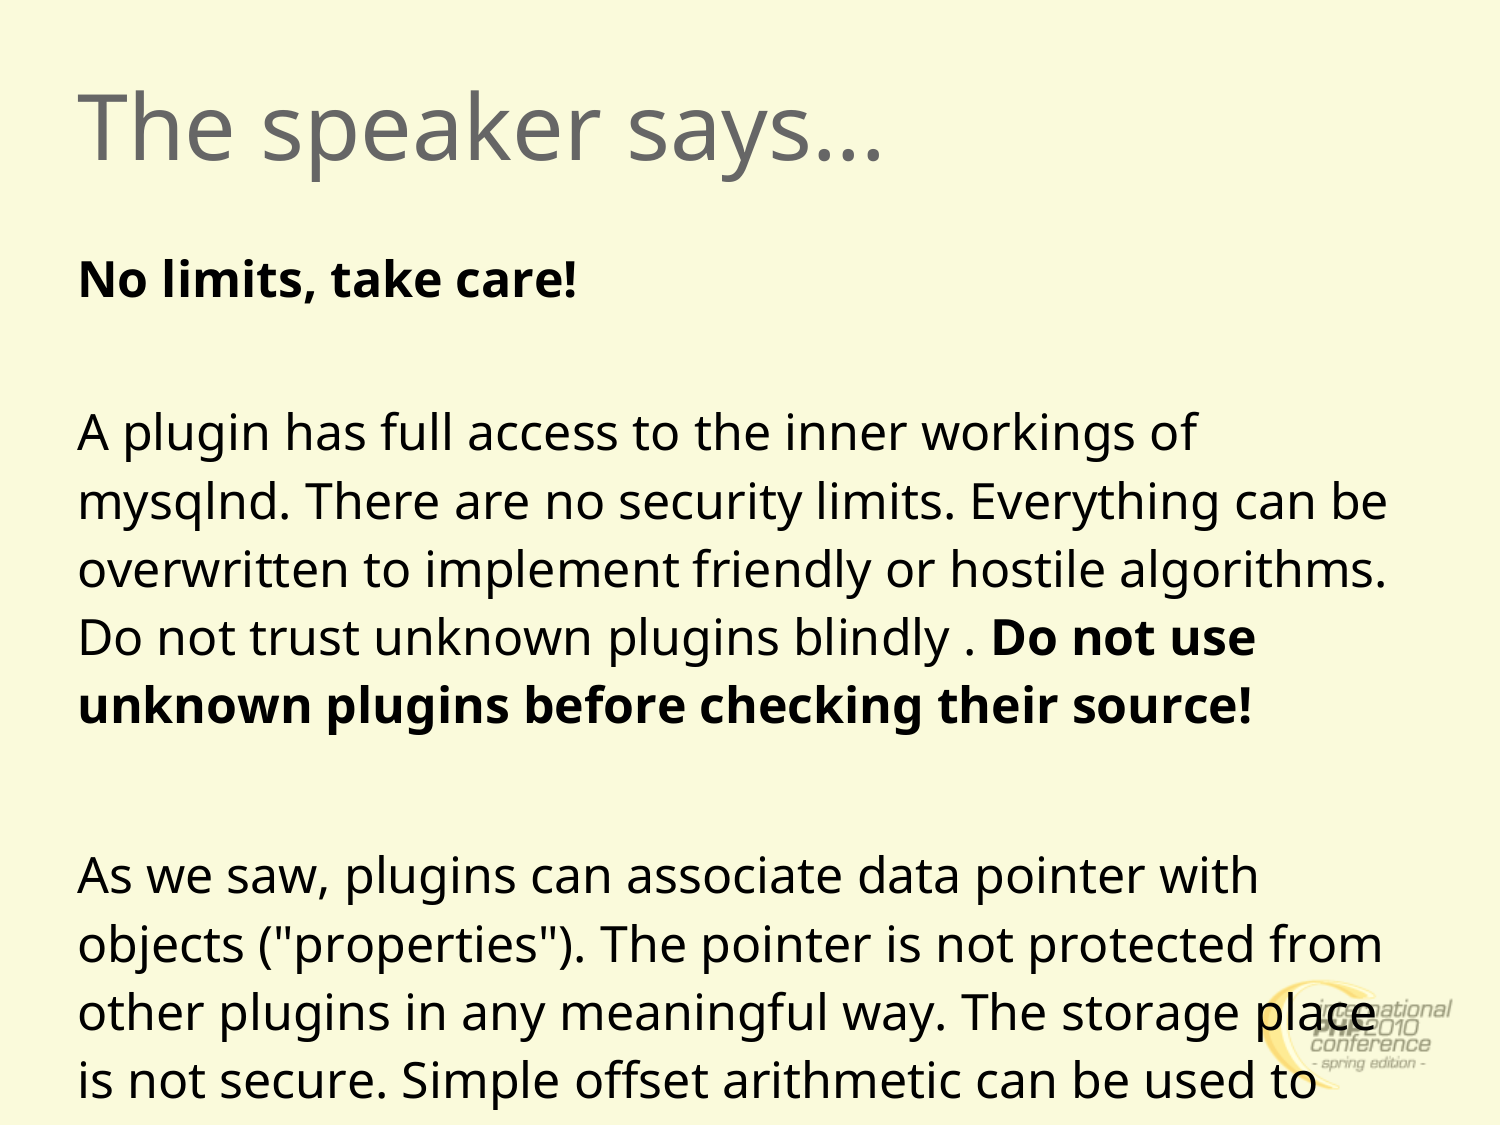

# The speaker says...
No limits, take care!
A plugin has full access to the inner workings of mysqlnd. There are no security limits. Everything can be overwritten to implement friendly or hostile algorithms. Do not trust unknown plugins blindly . Do not use unknown plugins before checking their source!
As we saw, plugins can associate data pointer with objects ("properties"). The pointer is not protected from other plugins in any meaningful way. The storage place is not secure. Simple offset arithmetic can be used to read other plugins data.